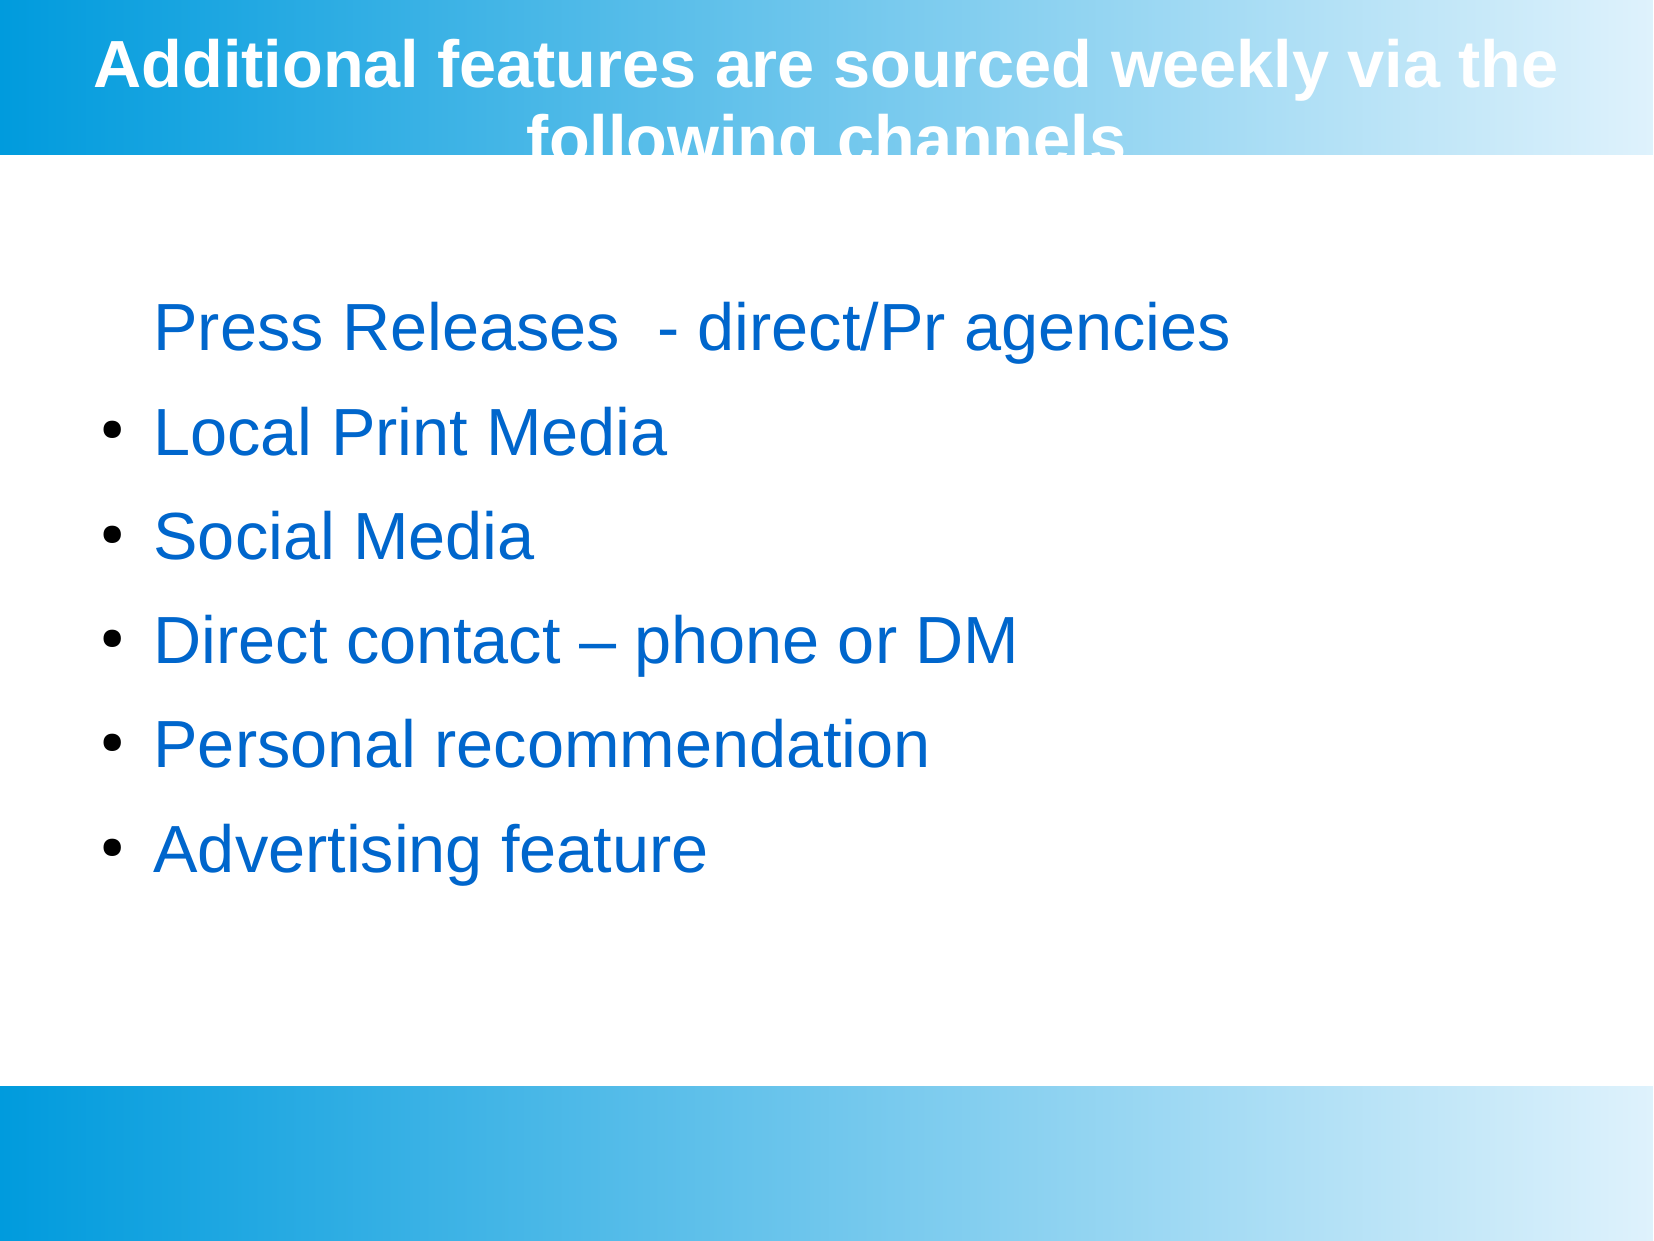

# Additional features are sourced weekly via the following channels
Press Releases - direct/Pr agencies
Local Print Media
Social Media
Direct contact – phone or DM
Personal recommendation
Advertising feature